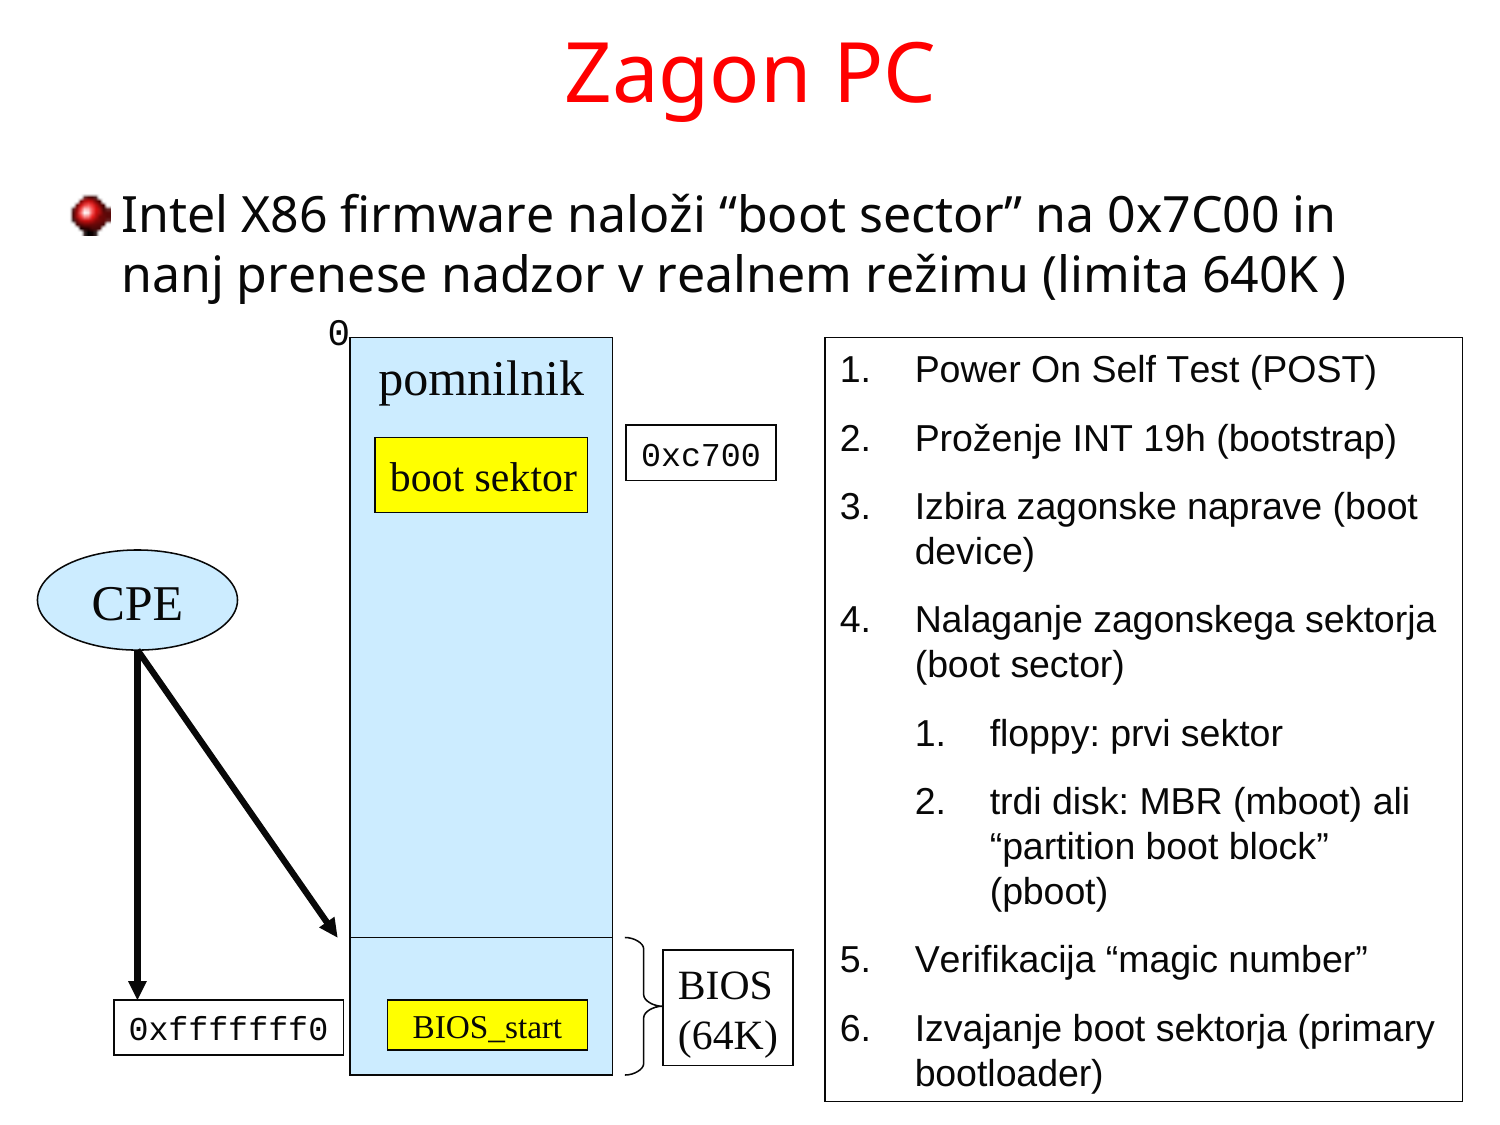

# Zagon PC
Intel X86 firmware naloži “boot sector” na 0x7C00 in nanj prenese nadzor v realnem režimu (limita 640K )
0
pomnilnik
Power On Self Test (POST)
Proženje INT 19h (bootstrap)
Izbira zagonske naprave (boot device)
Nalaganje zagonskega sektorja (boot sector)
floppy: prvi sektor
trdi disk: MBR (mboot) ali “partition boot block” (pboot)
Verifikacija “magic number”
Izvajanje boot sektorja (primary bootloader)
0xc700
boot sektor
CPE
BIOS
(64K)
0xfffffff0
BIOS_start
2GB